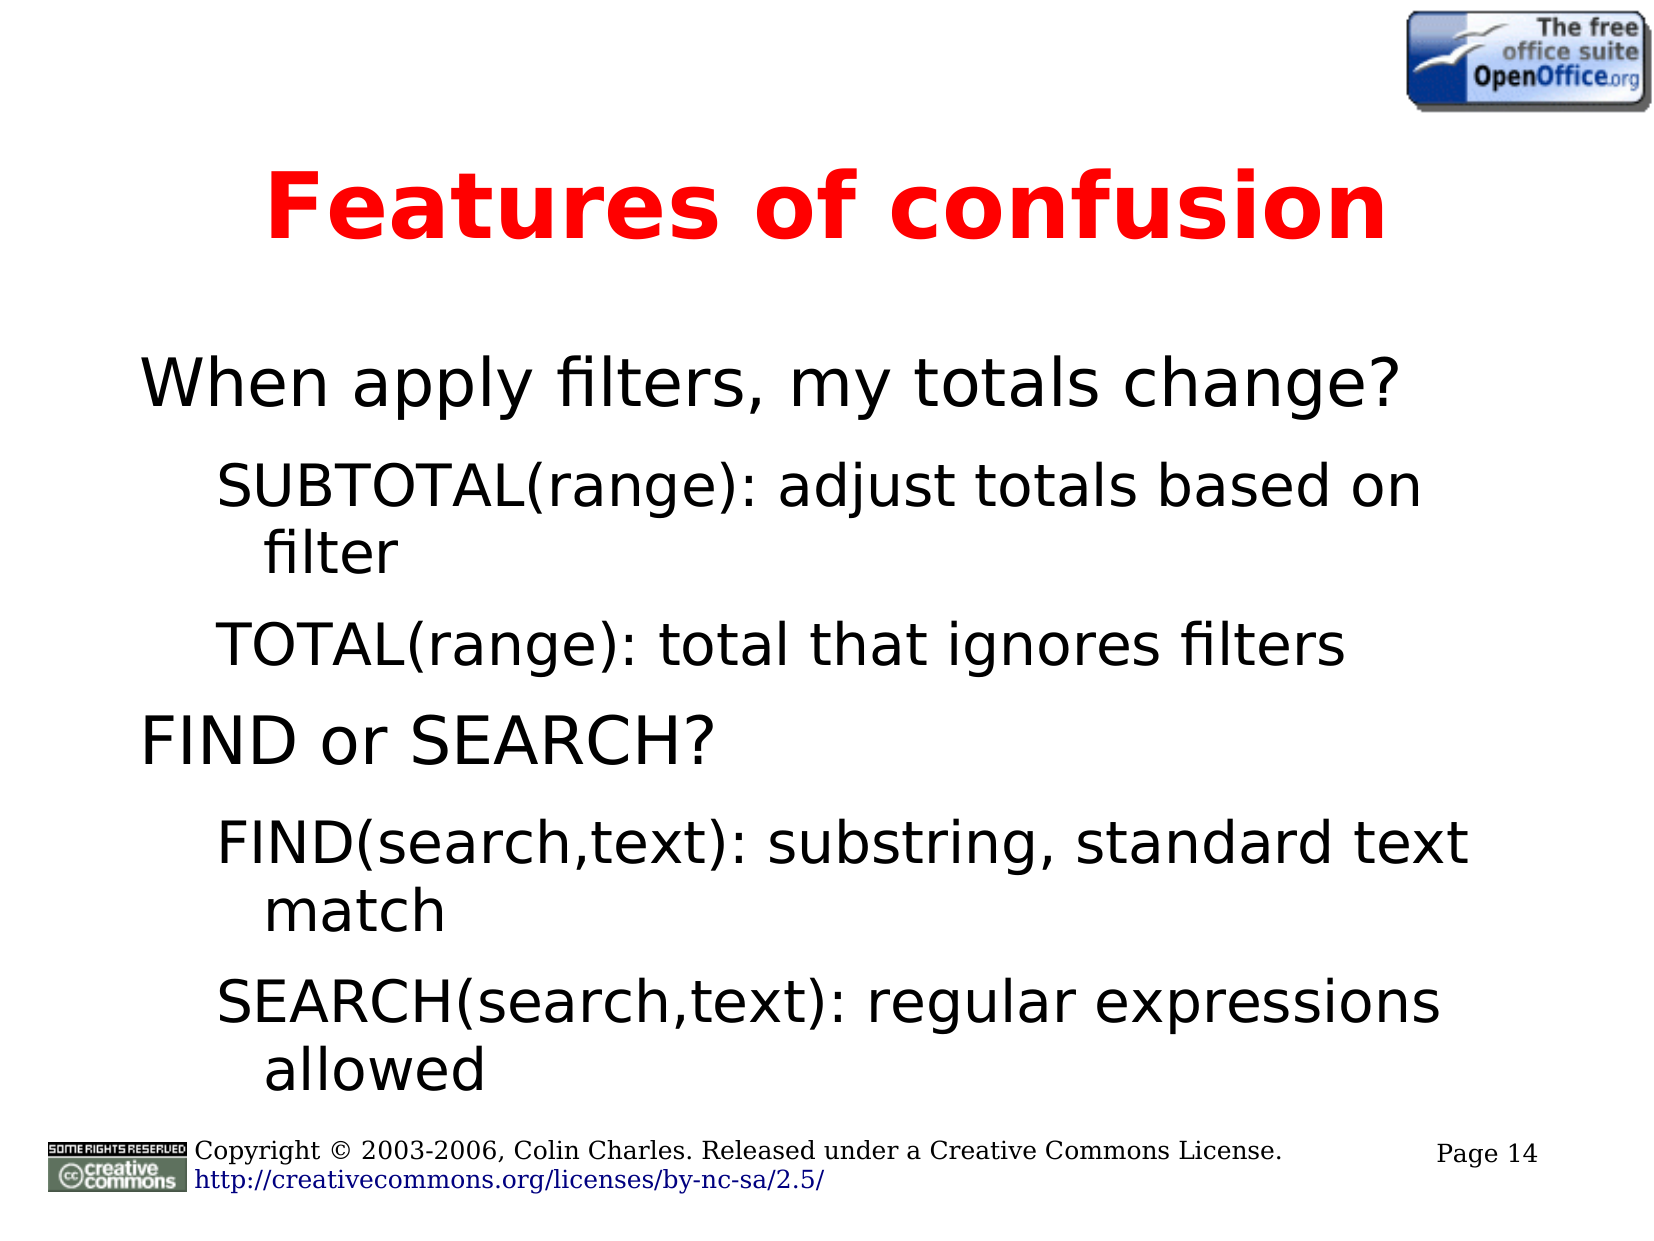

# Features of confusion
When apply filters, my totals change?
SUBTOTAL(range): adjust totals based on filter
TOTAL(range): total that ignores filters
FIND or SEARCH?
FIND(search,text): substring, standard text match
SEARCH(search,text): regular expressions allowed